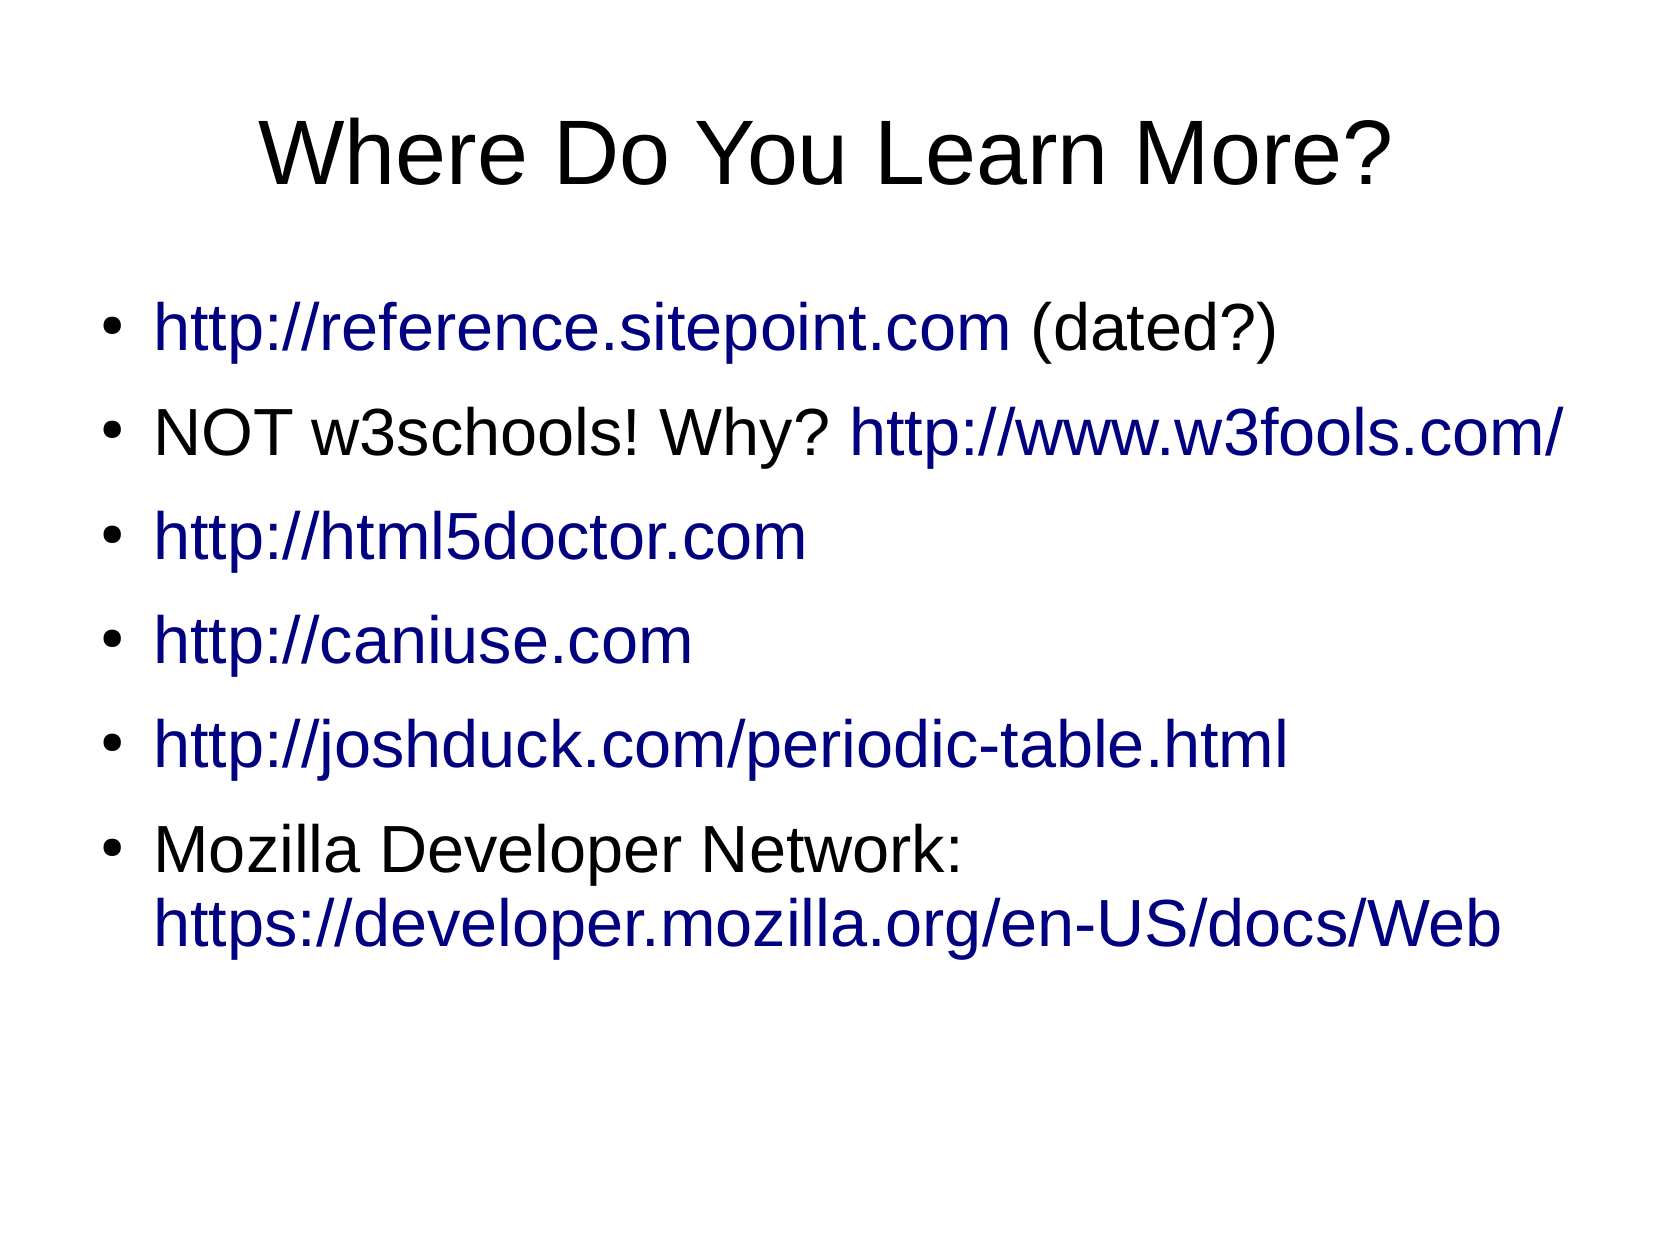

# Where Do You Learn More?
http://reference.sitepoint.com (dated?)
NOT w3schools! Why? http://www.w3fools.com/
http://html5doctor.com
http://caniuse.com
http://joshduck.com/periodic-table.html
Mozilla Developer Network:
https://developer.mozilla.org/en-US/docs/Web